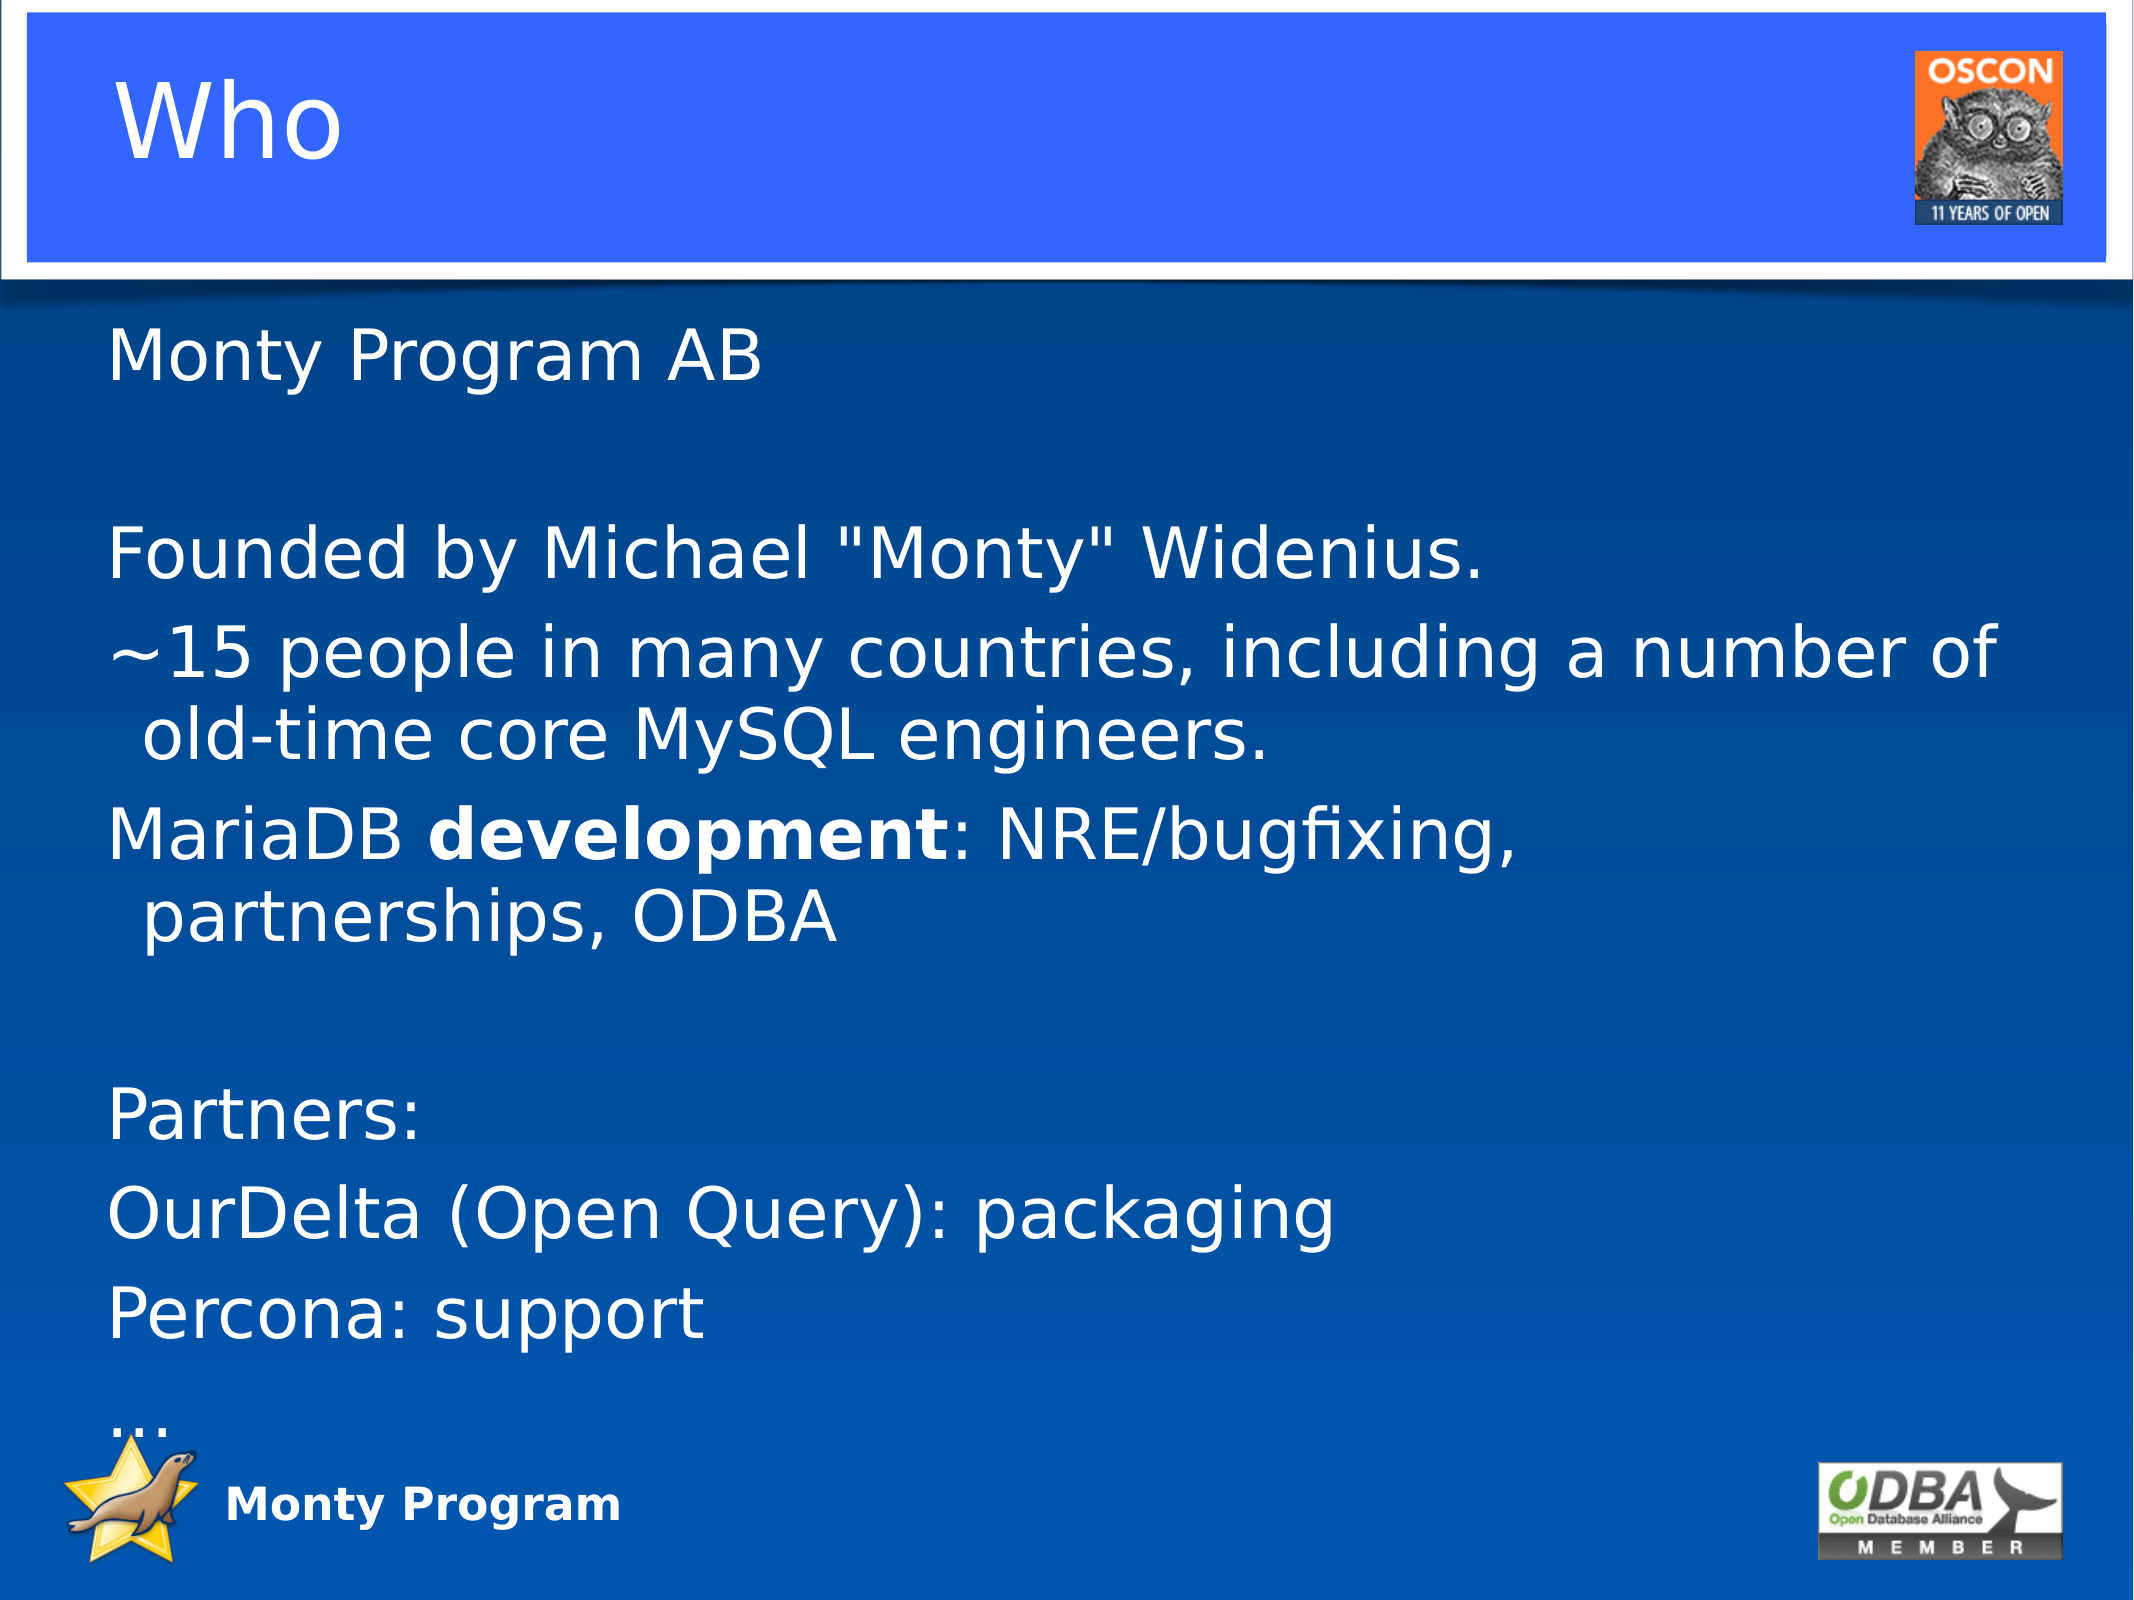

# Who
Monty Program AB
Founded by Michael "Monty" Widenius.
~15 people in many countries, including a number of old-time core MySQL engineers.
MariaDB development: NRE/bugfixing, partnerships, ODBA
Partners:
OurDelta (Open Query): packaging
Percona: support
...